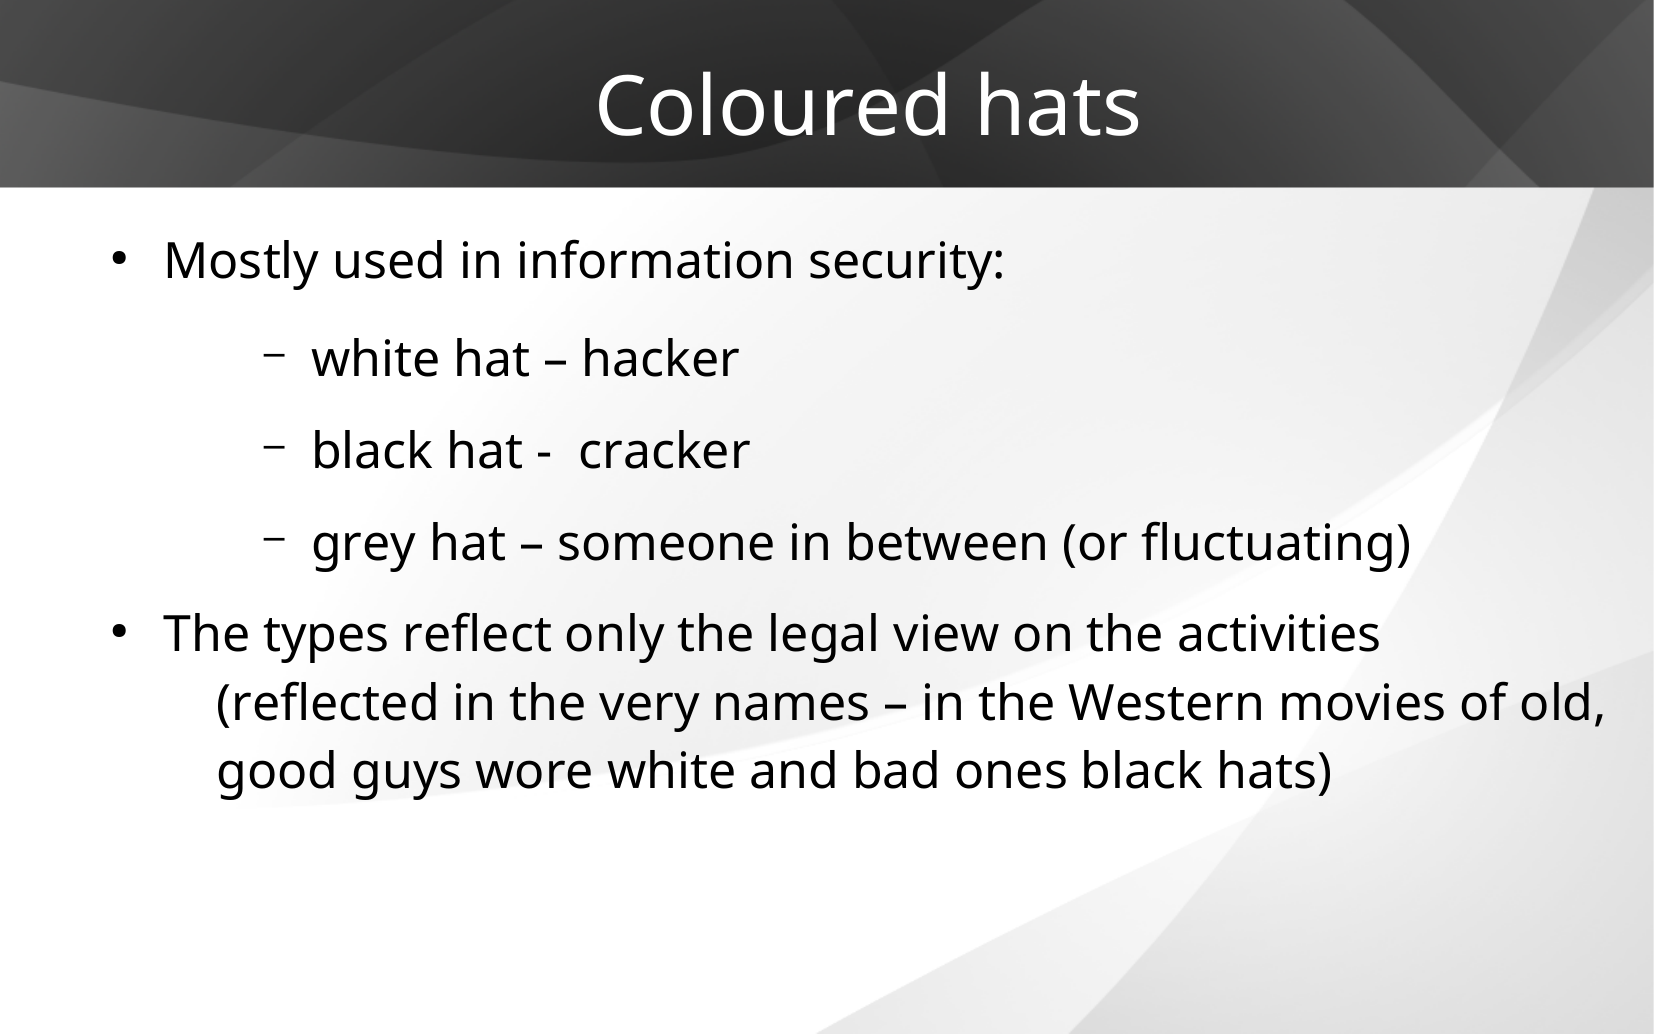

# Coloured hats
Mostly used in information security:
white hat – hacker
black hat - cracker
grey hat – someone in between (or fluctuating)
The types reflect only the legal view on the activities (reflected in the very names – in the Western movies of old, good guys wore white and bad ones black hats)